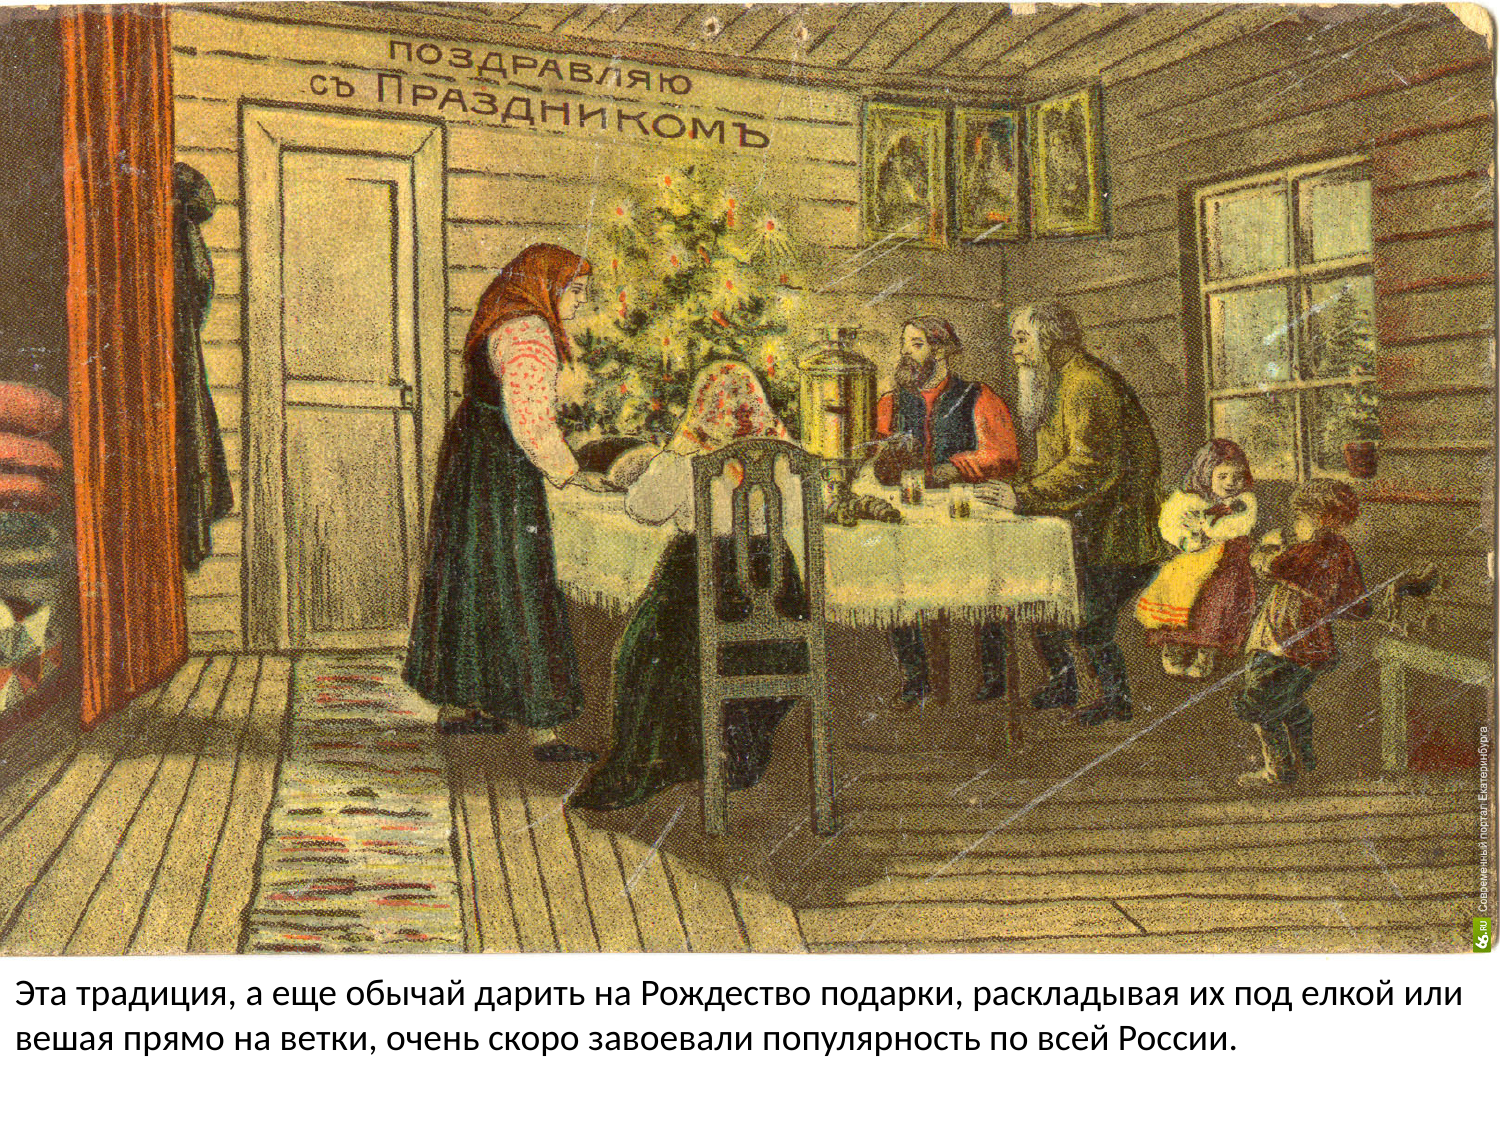

Эта традиция, а еще обычай дарить на Рождество подарки, раскладывая их под елкой или вешая прямо на ветки, очень скоро завоевали популярность по всей России.